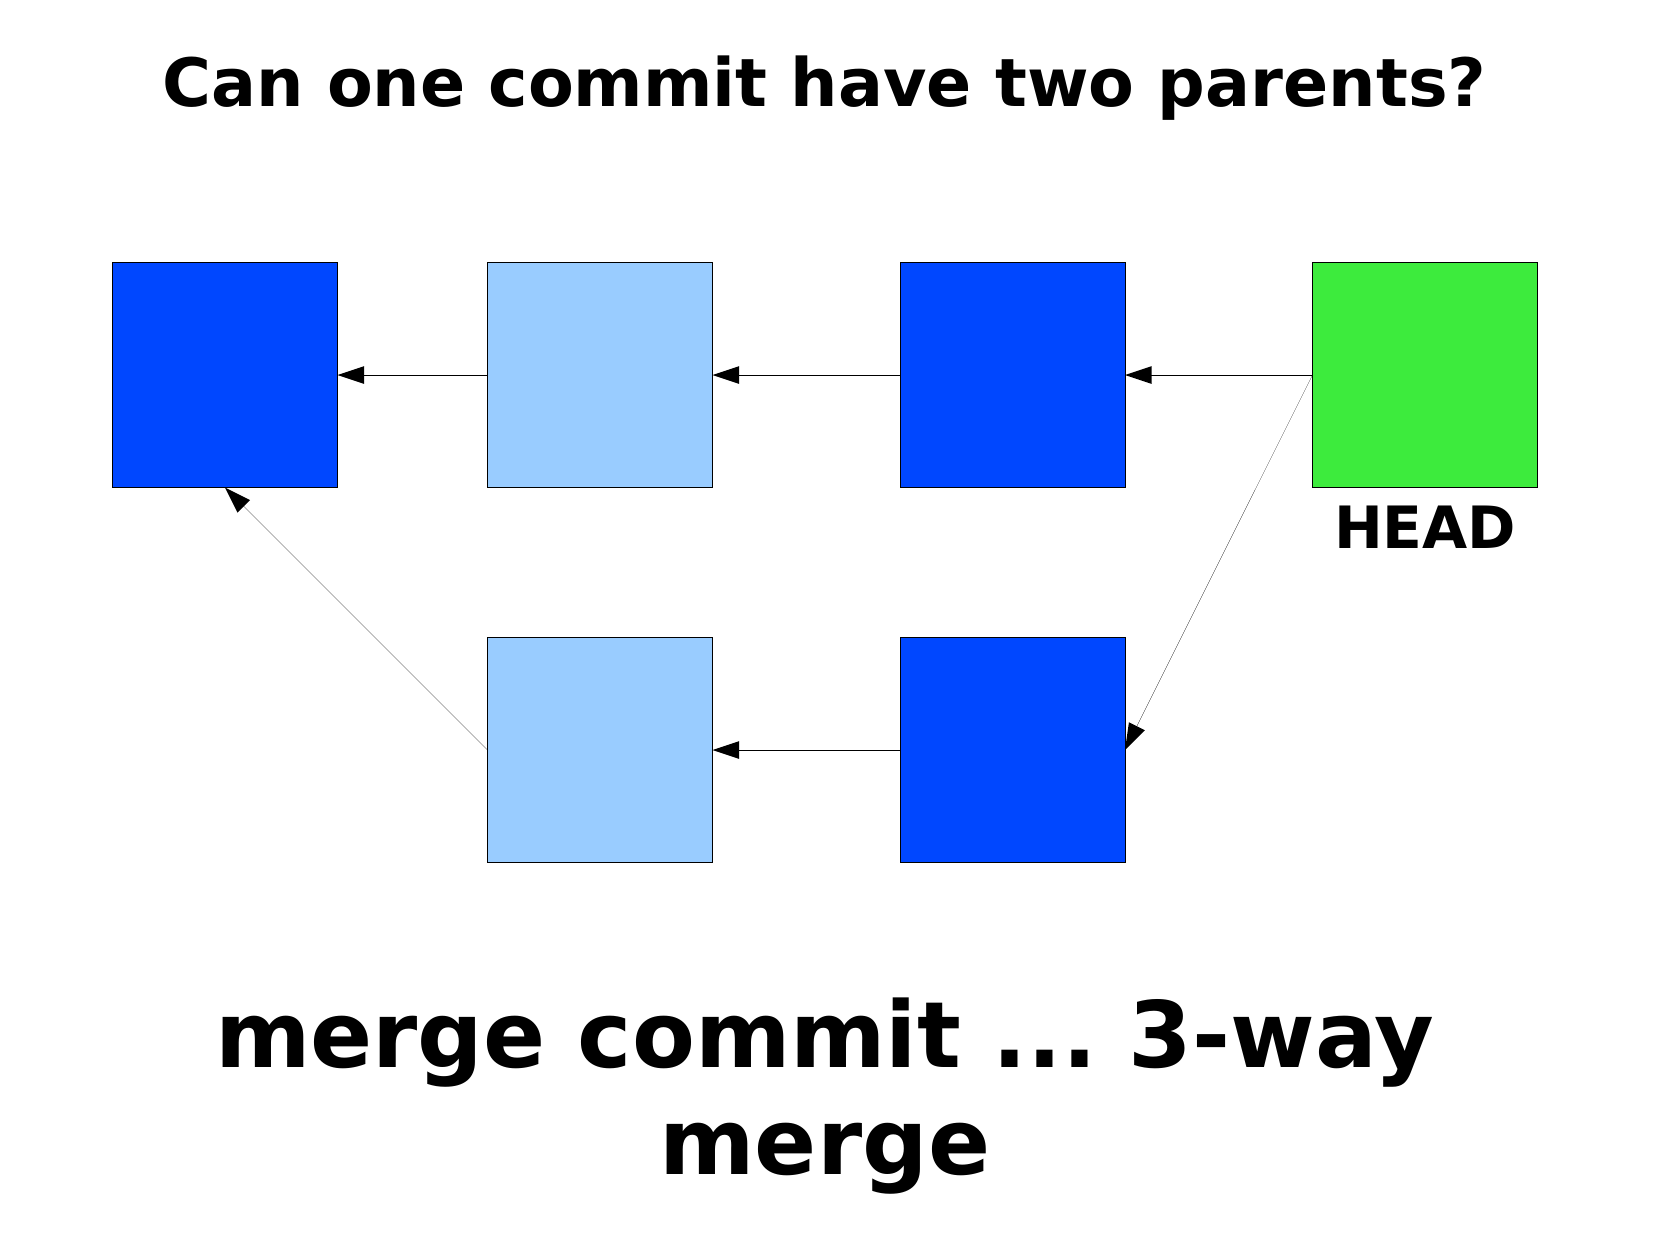

Can one commit have two parents?
HEAD
merge commit ... 3-way merge